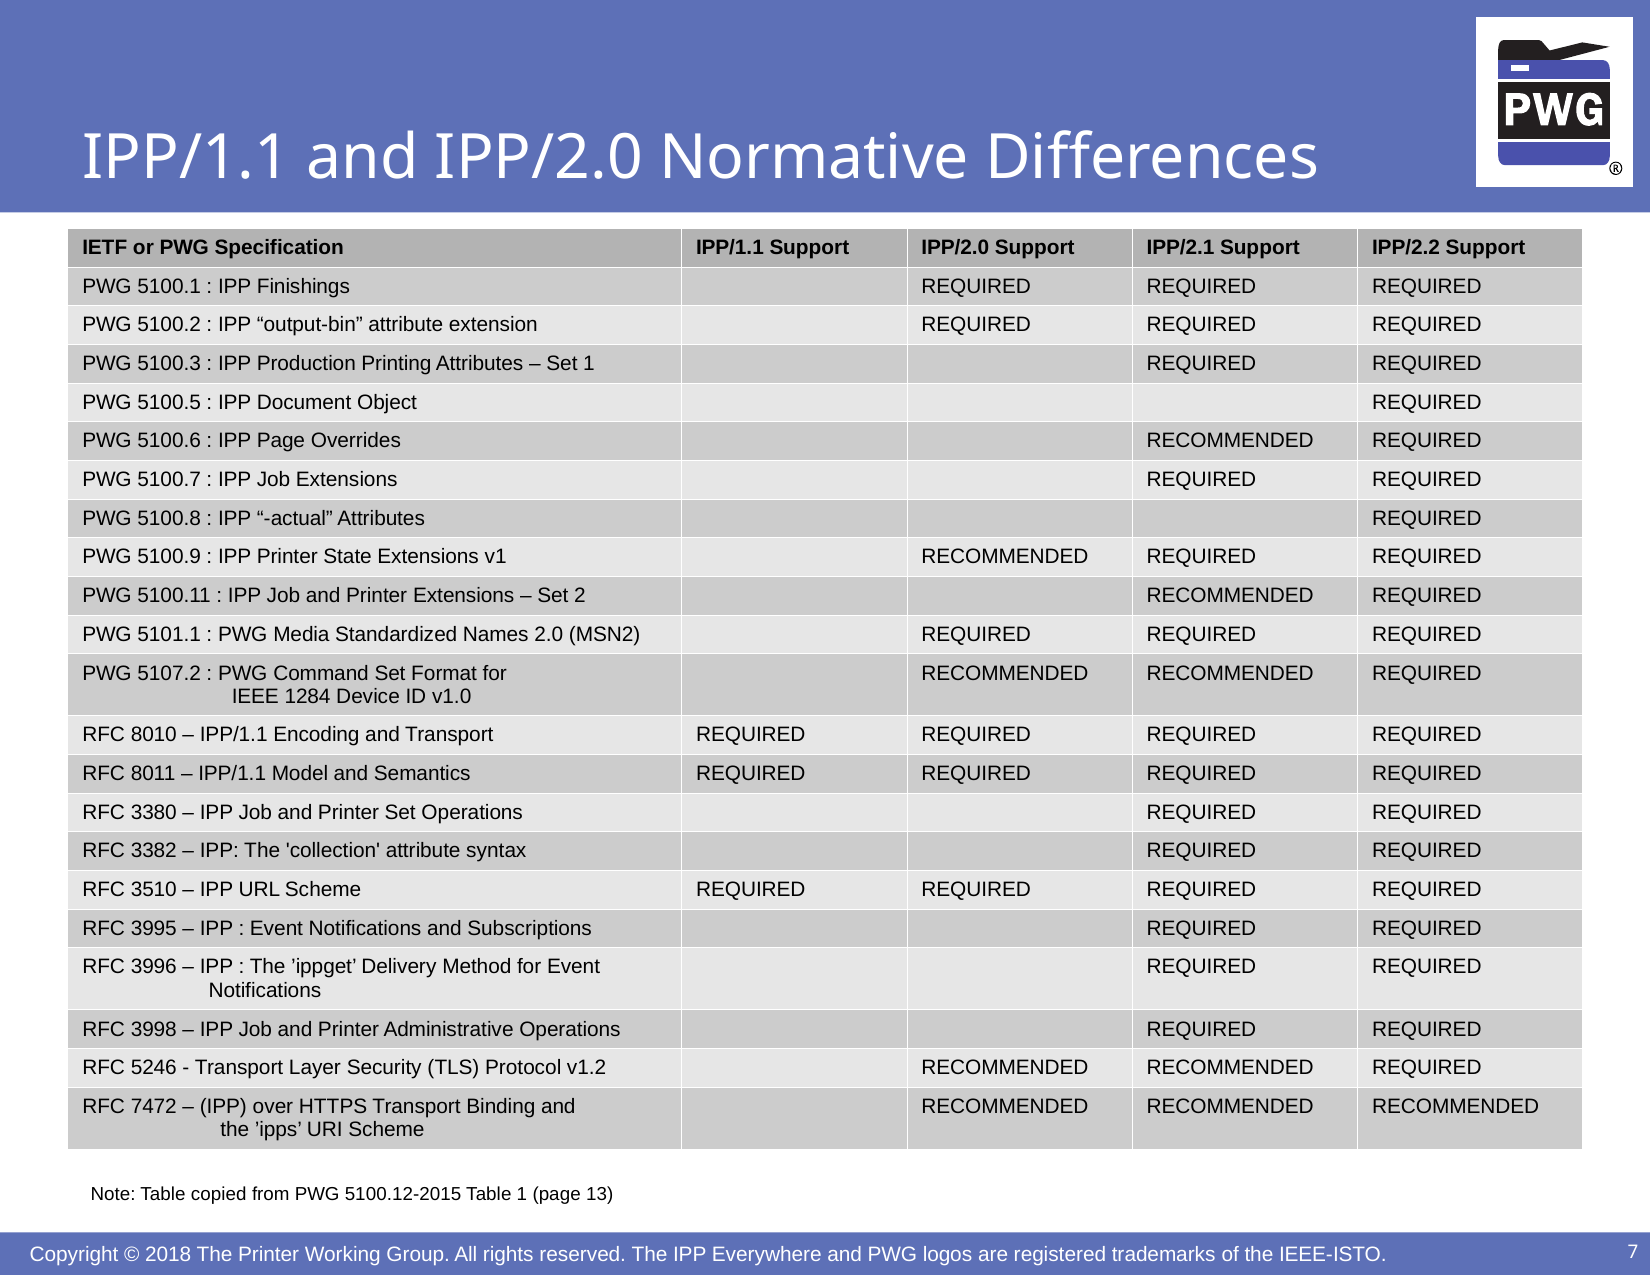

# IPP/1.1 and IPP/2.0 Normative Differences
| IETF or PWG Specification | IPP/1.1 Support | IPP/2.0 Support | IPP/2.1 Support | IPP/2.2 Support |
| --- | --- | --- | --- | --- |
| PWG 5100.1 : IPP Finishings | | REQUIRED | REQUIRED | REQUIRED |
| PWG 5100.2 : IPP “output-bin” attribute extension | | REQUIRED | REQUIRED | REQUIRED |
| PWG 5100.3 : IPP Production Printing Attributes – Set 1 | | | REQUIRED | REQUIRED |
| PWG 5100.5 : IPP Document Object | | | | REQUIRED |
| PWG 5100.6 : IPP Page Overrides | | | RECOMMENDED | REQUIRED |
| PWG 5100.7 : IPP Job Extensions | | | REQUIRED | REQUIRED |
| PWG 5100.8 : IPP “-actual” Attributes | | | | REQUIRED |
| PWG 5100.9 : IPP Printer State Extensions v1 | | RECOMMENDED | REQUIRED | REQUIRED |
| PWG 5100.11 : IPP Job and Printer Extensions – Set 2 | | | RECOMMENDED | REQUIRED |
| PWG 5101.1 : PWG Media Standardized Names 2.0 (MSN2) | | REQUIRED | REQUIRED | REQUIRED |
| PWG 5107.2 : PWG Command Set Format for IEEE 1284 Device ID v1.0 | | RECOMMENDED | RECOMMENDED | REQUIRED |
| RFC 8010 – IPP/1.1 Encoding and Transport | REQUIRED | REQUIRED | REQUIRED | REQUIRED |
| RFC 8011 – IPP/1.1 Model and Semantics | REQUIRED | REQUIRED | REQUIRED | REQUIRED |
| RFC 3380 – IPP Job and Printer Set Operations | | | REQUIRED | REQUIRED |
| RFC 3382 – IPP: The 'collection' attribute syntax | | | REQUIRED | REQUIRED |
| RFC 3510 – IPP URL Scheme | REQUIRED | REQUIRED | REQUIRED | REQUIRED |
| RFC 3995 – IPP : Event Notifications and Subscriptions | | | REQUIRED | REQUIRED |
| RFC 3996 – IPP : The ’ippget’ Delivery Method for Event Notifications | | | REQUIRED | REQUIRED |
| RFC 3998 – IPP Job and Printer Administrative Operations | | | REQUIRED | REQUIRED |
| RFC 5246 - Transport Layer Security (TLS) Protocol v1.2 | | RECOMMENDED | RECOMMENDED | REQUIRED |
| RFC 7472 – (IPP) over HTTPS Transport Binding and the ’ipps’ URI Scheme | | RECOMMENDED | RECOMMENDED | RECOMMENDED |
Note: Table copied from PWG 5100.12-2015 Table 1 (page 13)